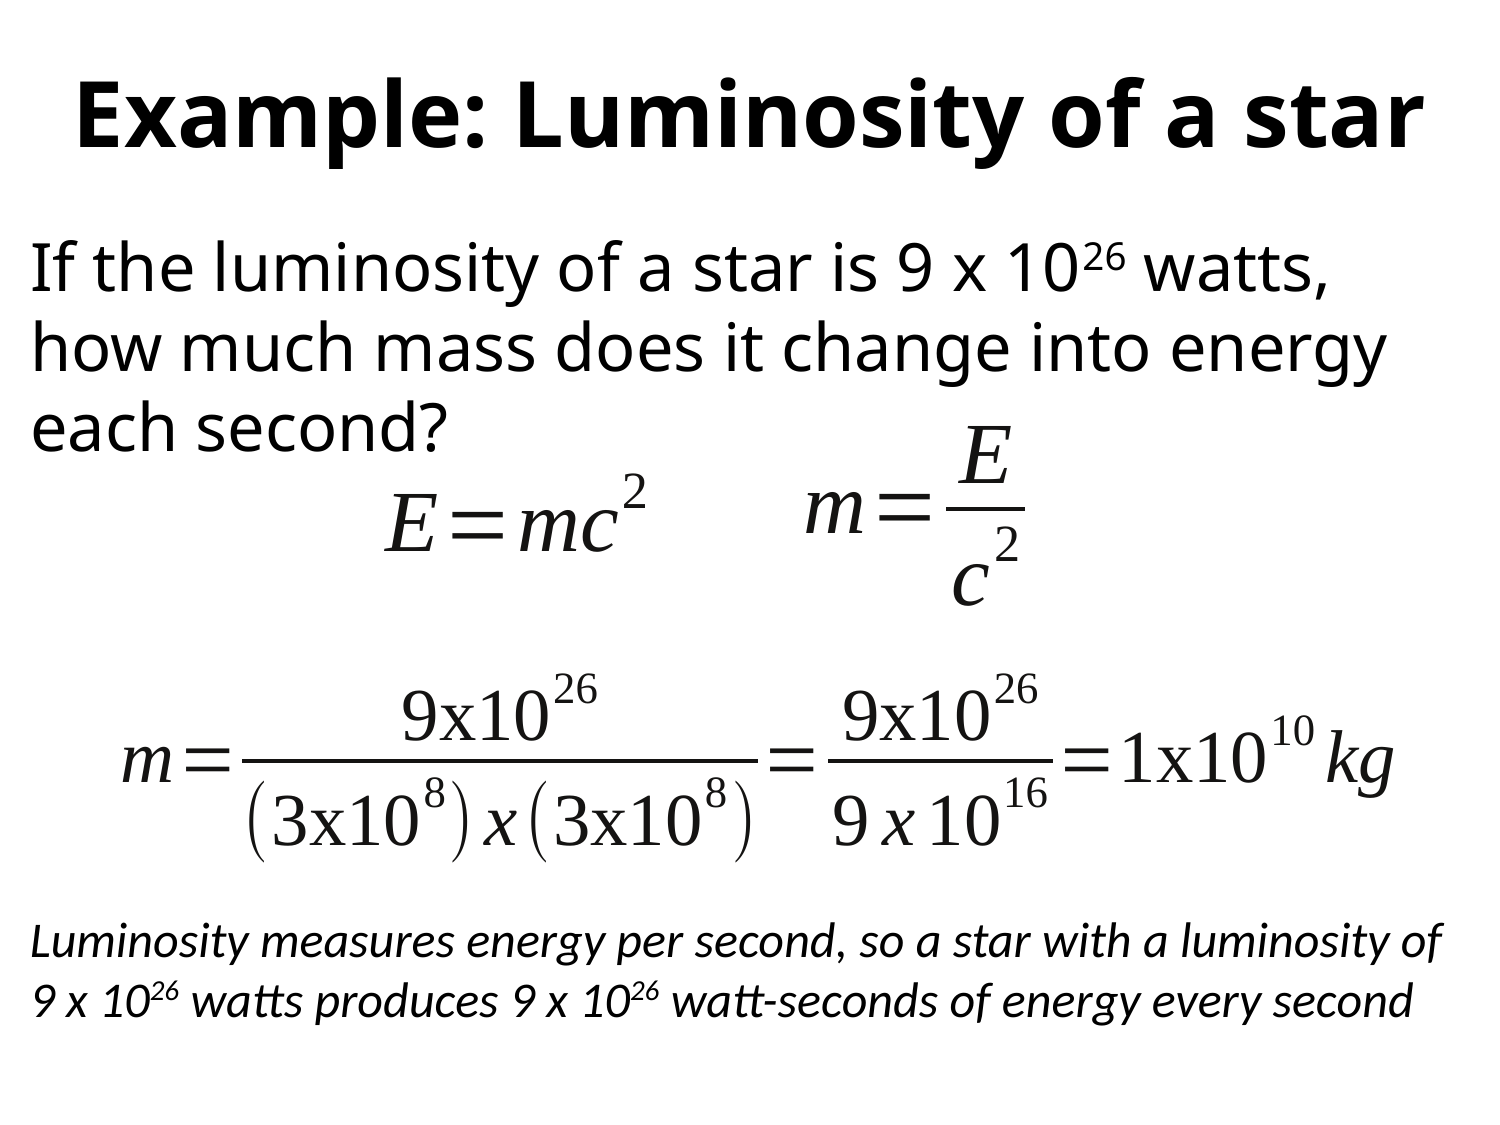

Example: Luminosity of a star
# If the luminosity of a star is 9 x 1026 watts, how much mass does it change into energy each second?
Luminosity measures energy per second, so a star with a luminosity of 9 x 1026 watts produces 9 x 1026 watt-seconds of energy every second